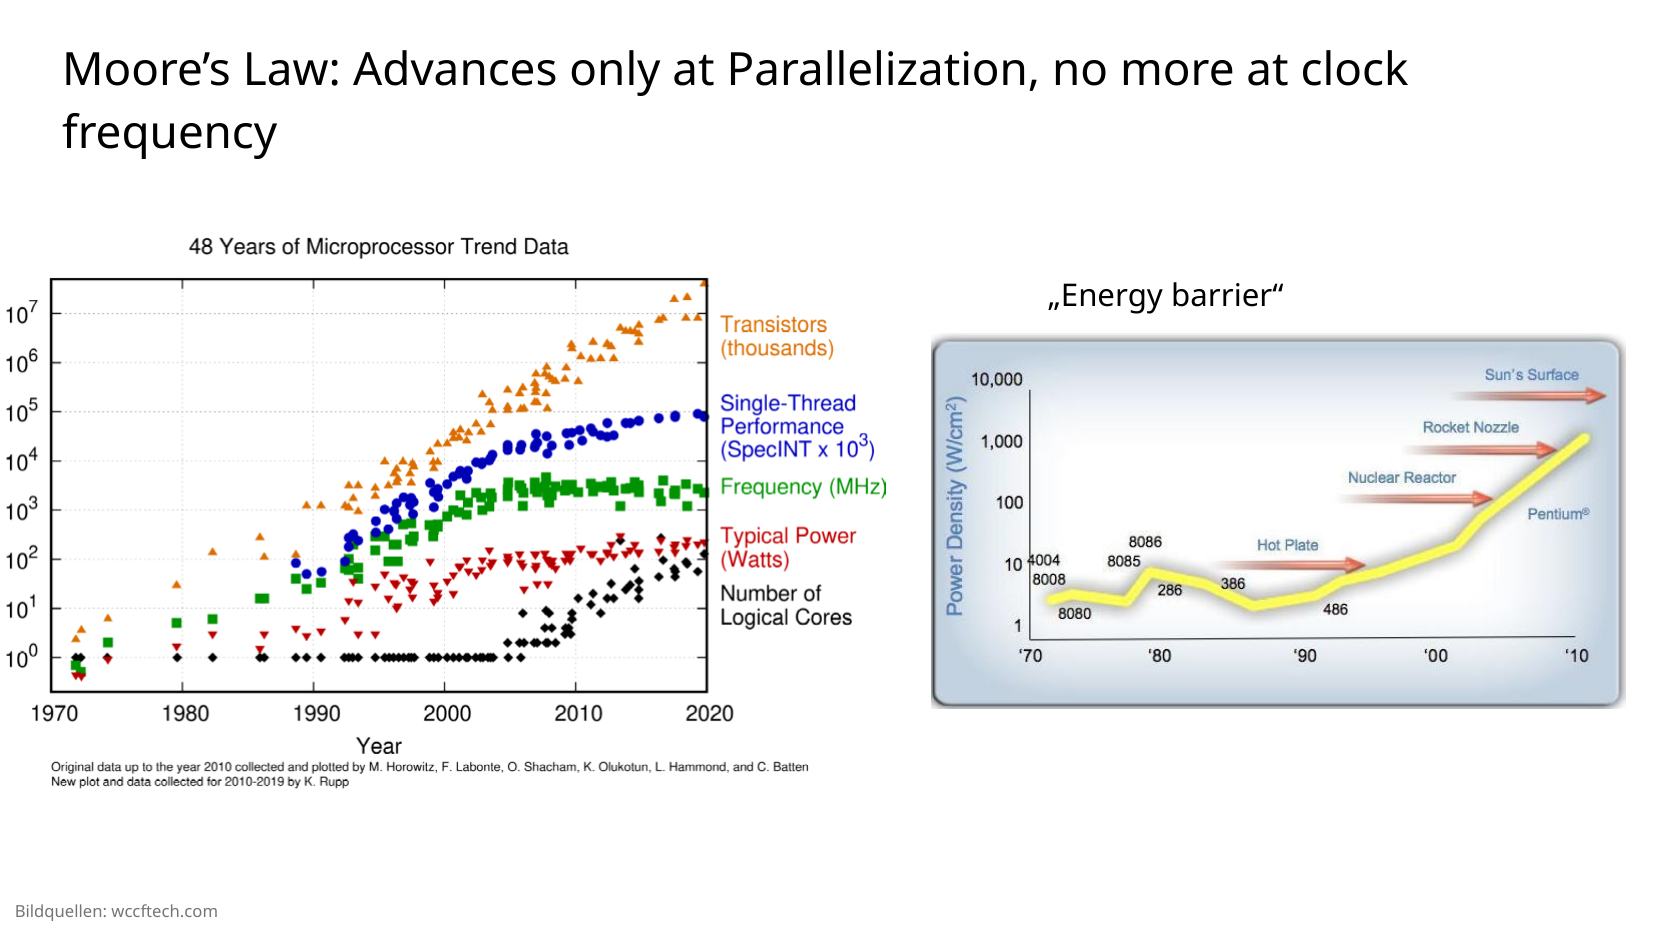

Moore’s Law: Advances only at Parallelization, no more at clock frequency
„Energy barrier“
Bildquellen: wccftech.com